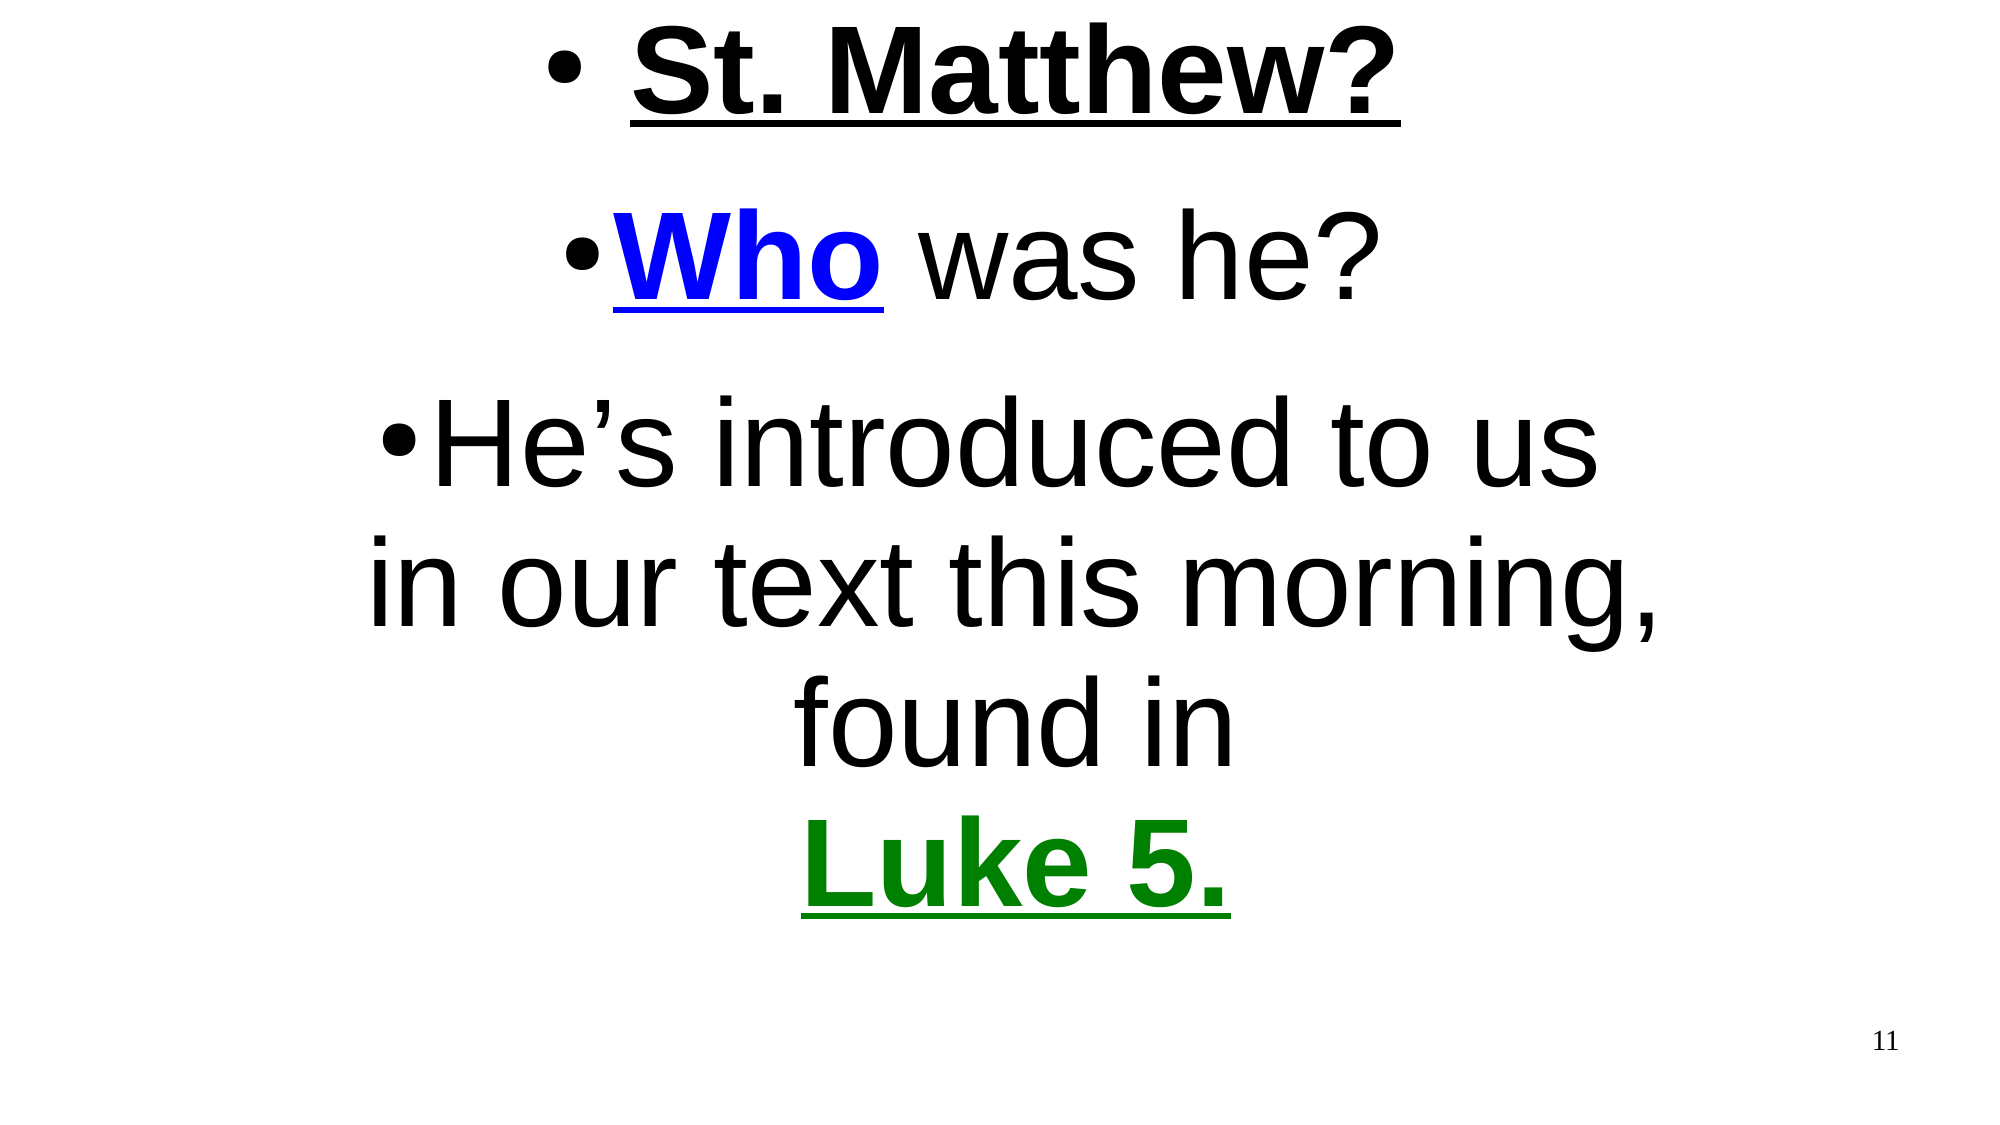

# St. Matthew?
Who was he?
He’s introduced to us
in our text this morning,
found in
Luke 5.
11